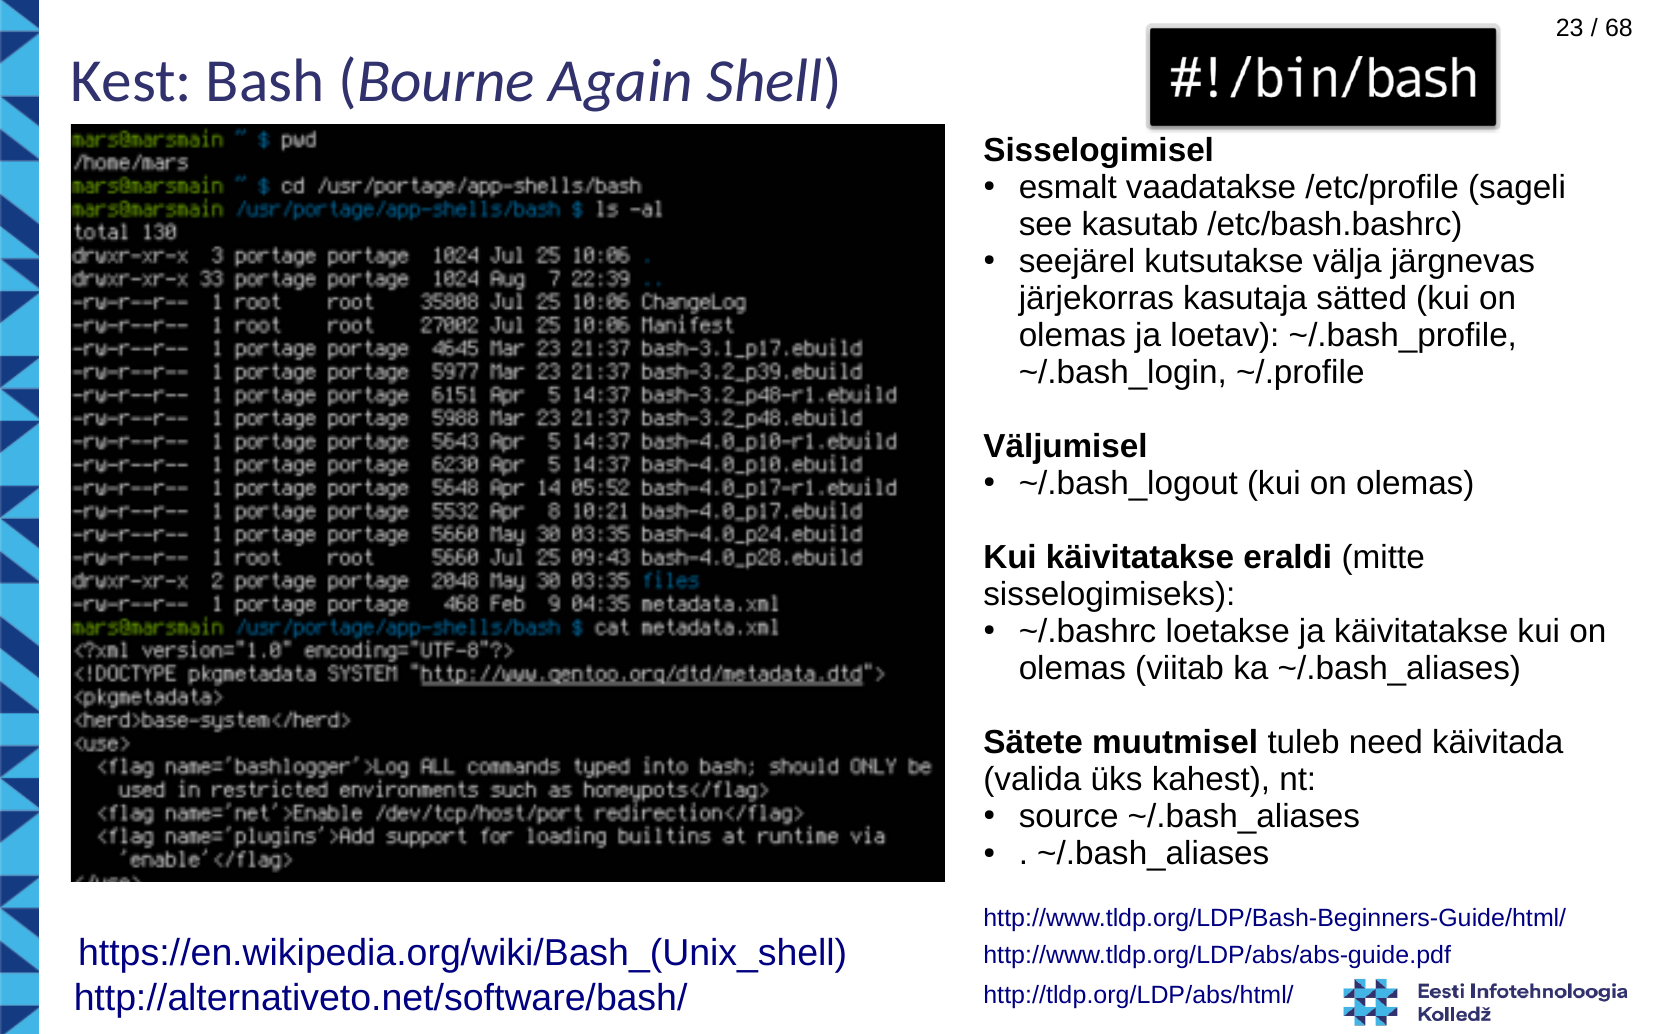

# Kest: Bash (Bourne Again Shell)
Sisselogimisel
esmalt vaadatakse /etc/profile (sageli see kasutab /etc/bash.bashrc)
seejärel kutsutakse välja järgnevas järjekorras kasutaja sätted (kui on olemas ja loetav): ~/.bash_profile, ~/.bash_login, ~/.profile
Väljumisel
~/.bash_logout (kui on olemas)
Kui käivitatakse eraldi (mitte sisselogimiseks):
~/.bashrc loetakse ja käivitatakse kui on olemas (viitab ka ~/.bash_aliases)
Sätete muutmisel tuleb need käivitada (valida üks kahest), nt:
source ~/.bash_aliases
. ~/.bash_aliases
http://www.tldp.org/LDP/Bash-Beginners-Guide/html/
https://en.wikipedia.org/wiki/Bash_(Unix_shell)
http://www.tldp.org/LDP/abs/abs-guide.pdf
http://alternativeto.net/software/bash/
http://tldp.org/LDP/abs/html/